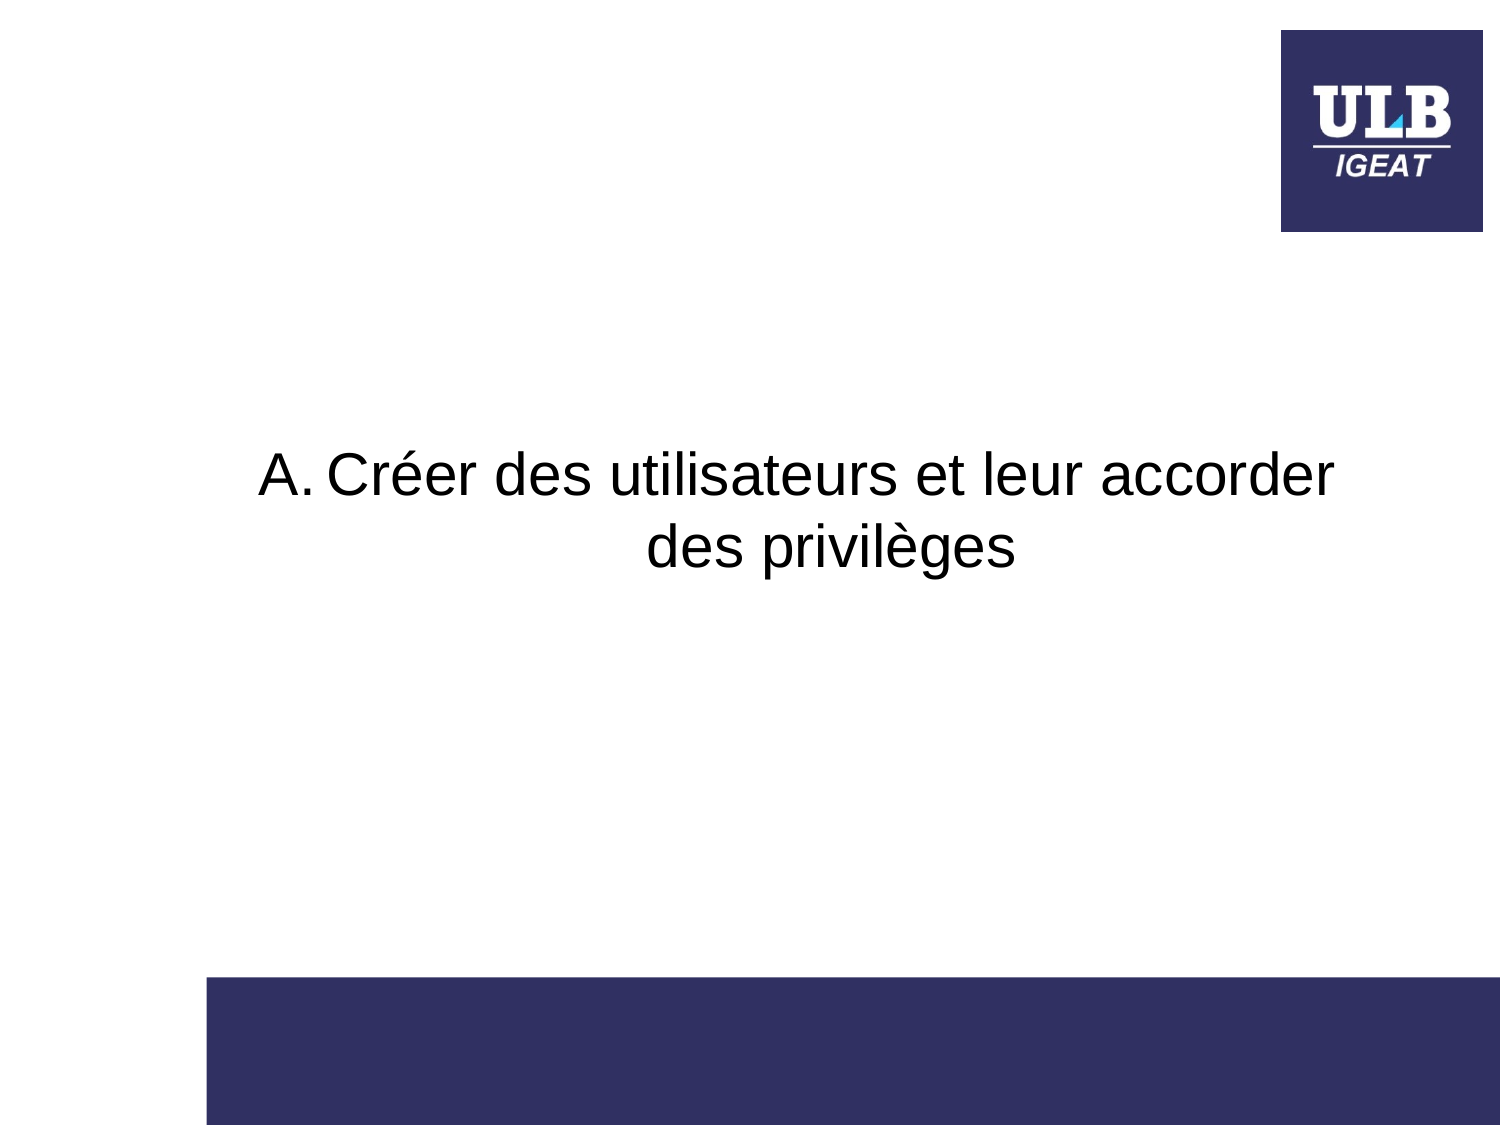

Créer des utilisateurs et leur accorder des privilèges